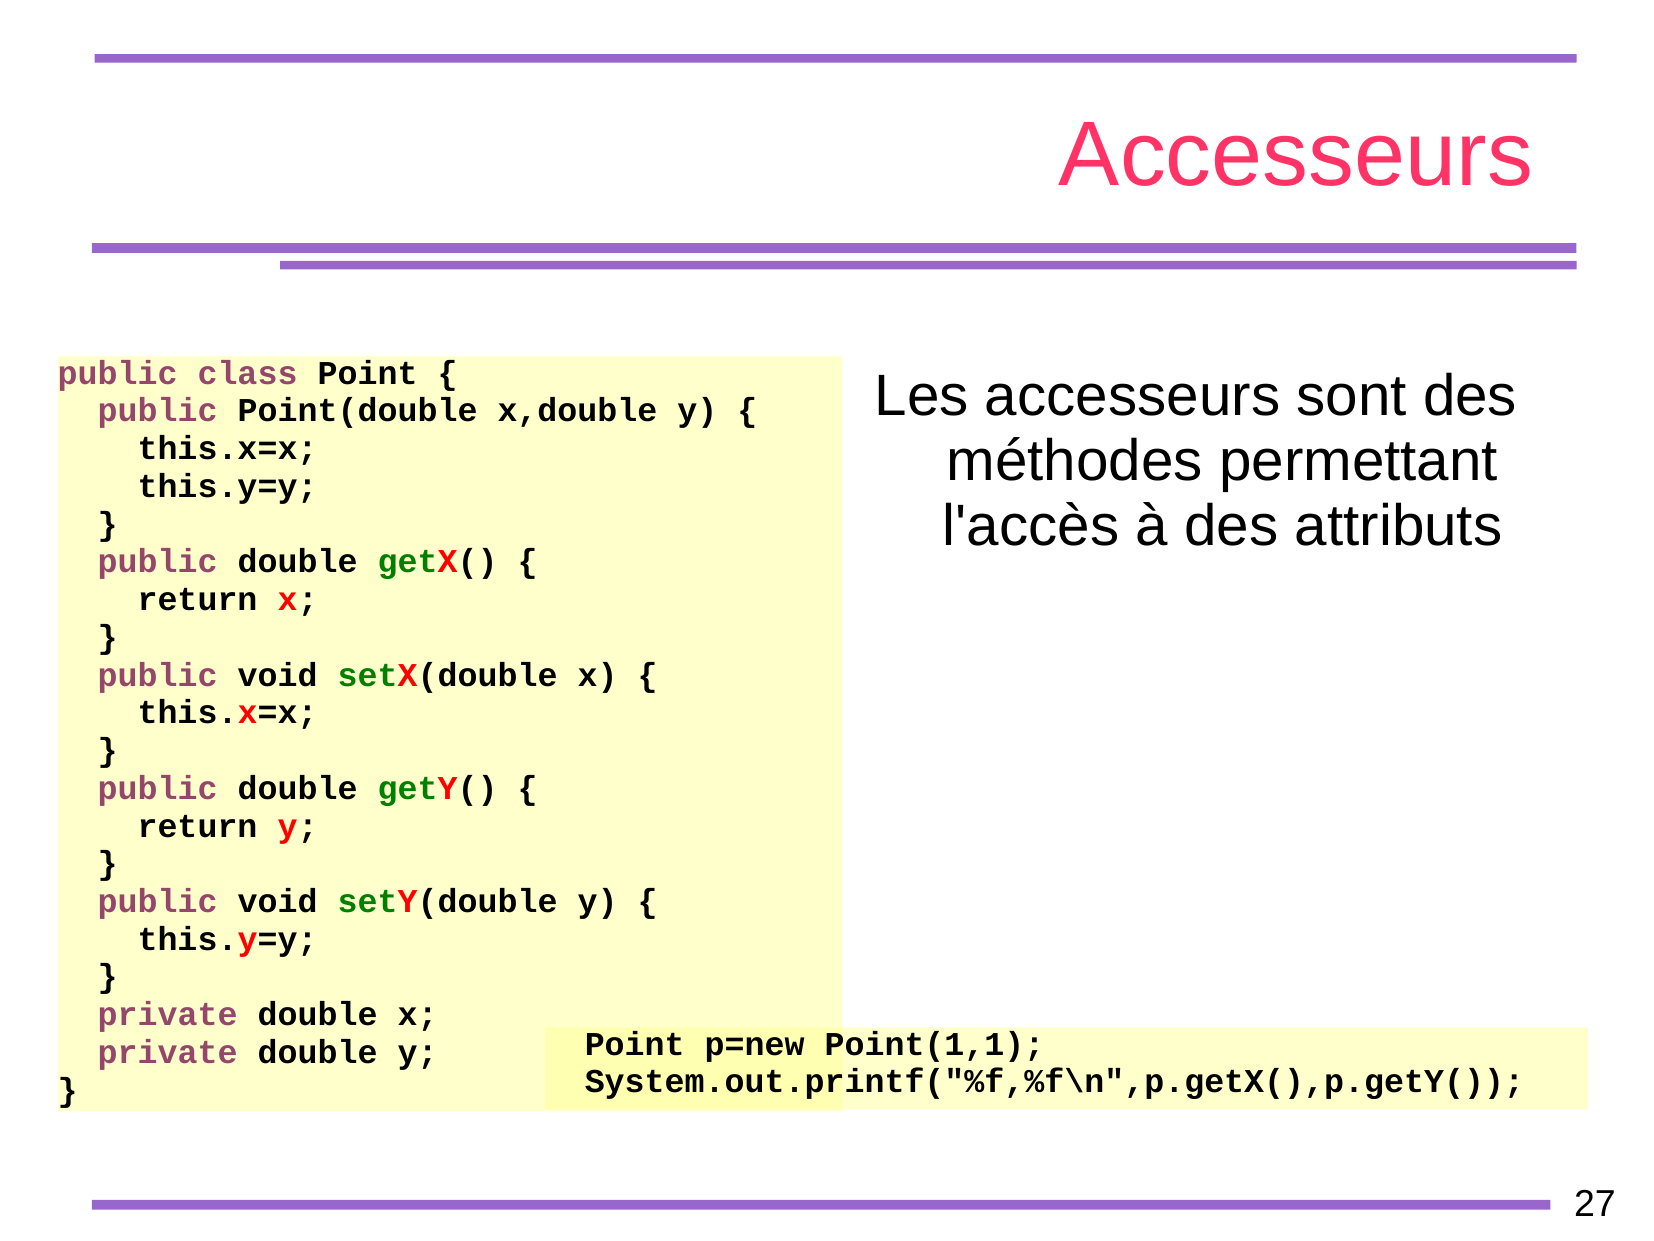

# Accesseurs
public class Point {
 public Point(double x,double y) {
 this.x=x;
 this.y=y;
 }
 public double getX() {
 return x;
 }
 public void setX(double x) {
 this.x=x;
 }
 public double getY() {
 return y;
 }
 public void setY(double y) {
 this.y=y;
 }
 private double x;
 private double y;
}
Les accesseurs sont des méthodes permettant l'accès à des attributs
 Point p=new Point(1,1);
 System.out.printf("%f,%f\n",p.getX(),p.getY());